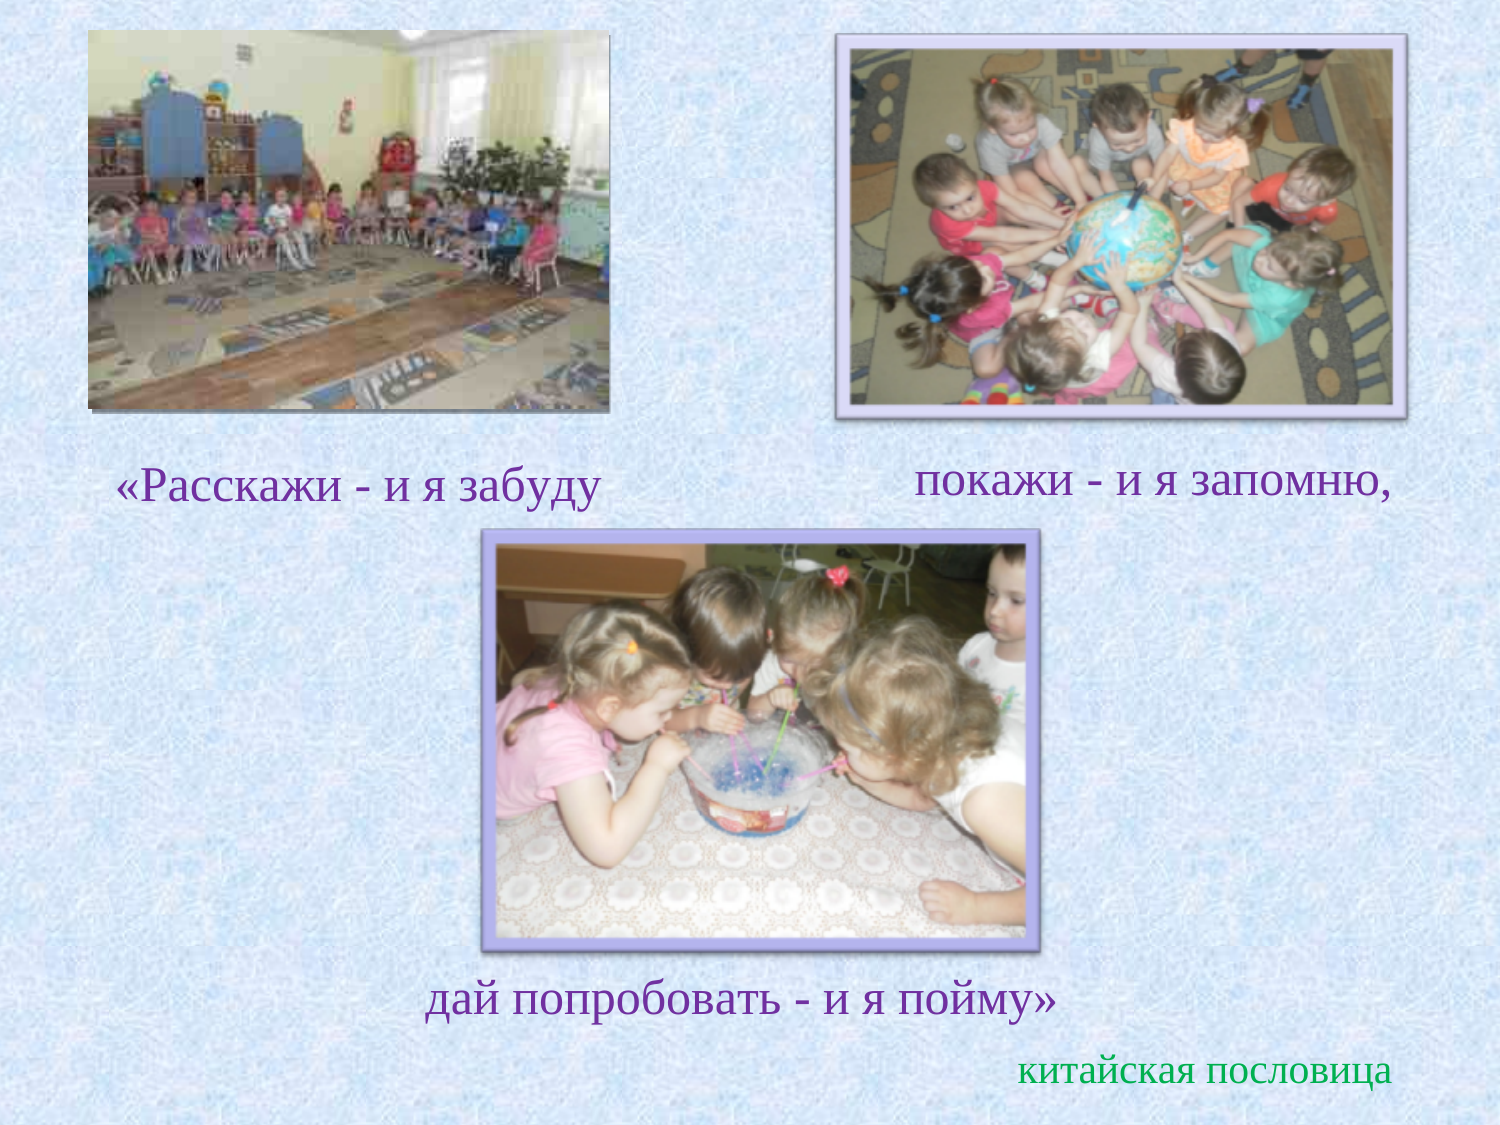

покажи - и я запомню,
дай попробовать - и я пойму»
 китайская пословица
«Расскажи - и я забуду